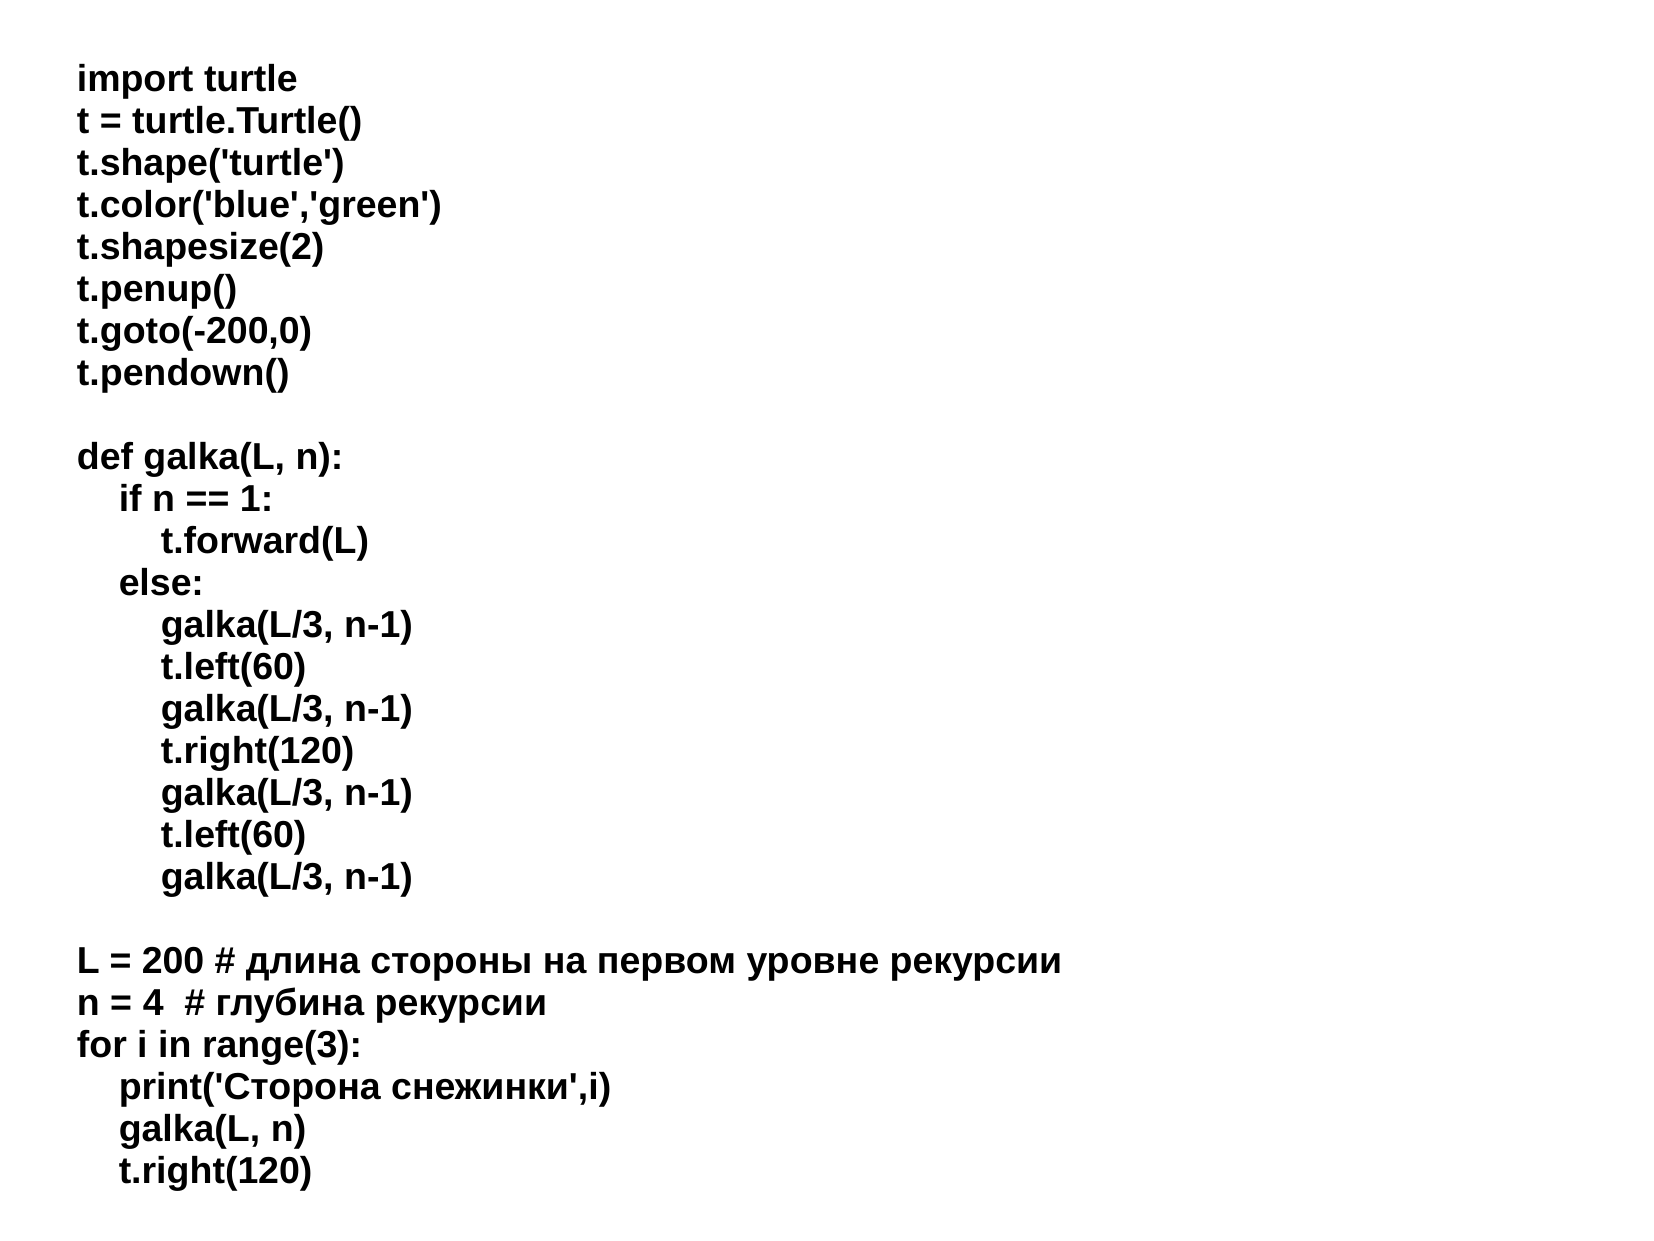

import turtle
t = turtle.Turtle()
t.shape('turtle')
t.color('blue','green')
t.shapesize(2)
t.penup()
t.goto(-200,0)
t.pendown()
def galka(L, n):
 if n == 1:
 t.forward(L)
 else:
 galka(L/3, n-1)
 t.left(60)
 galka(L/3, n-1)
 t.right(120)
 galka(L/3, n-1)
 t.left(60)
 galka(L/3, n-1)
L = 200 # длина стороны на первом уровне рекурсии
n = 4 # глубина рекурсии
for i in range(3):
 print('Сторона снежинки',i)
 galka(L, n)
 t.right(120)